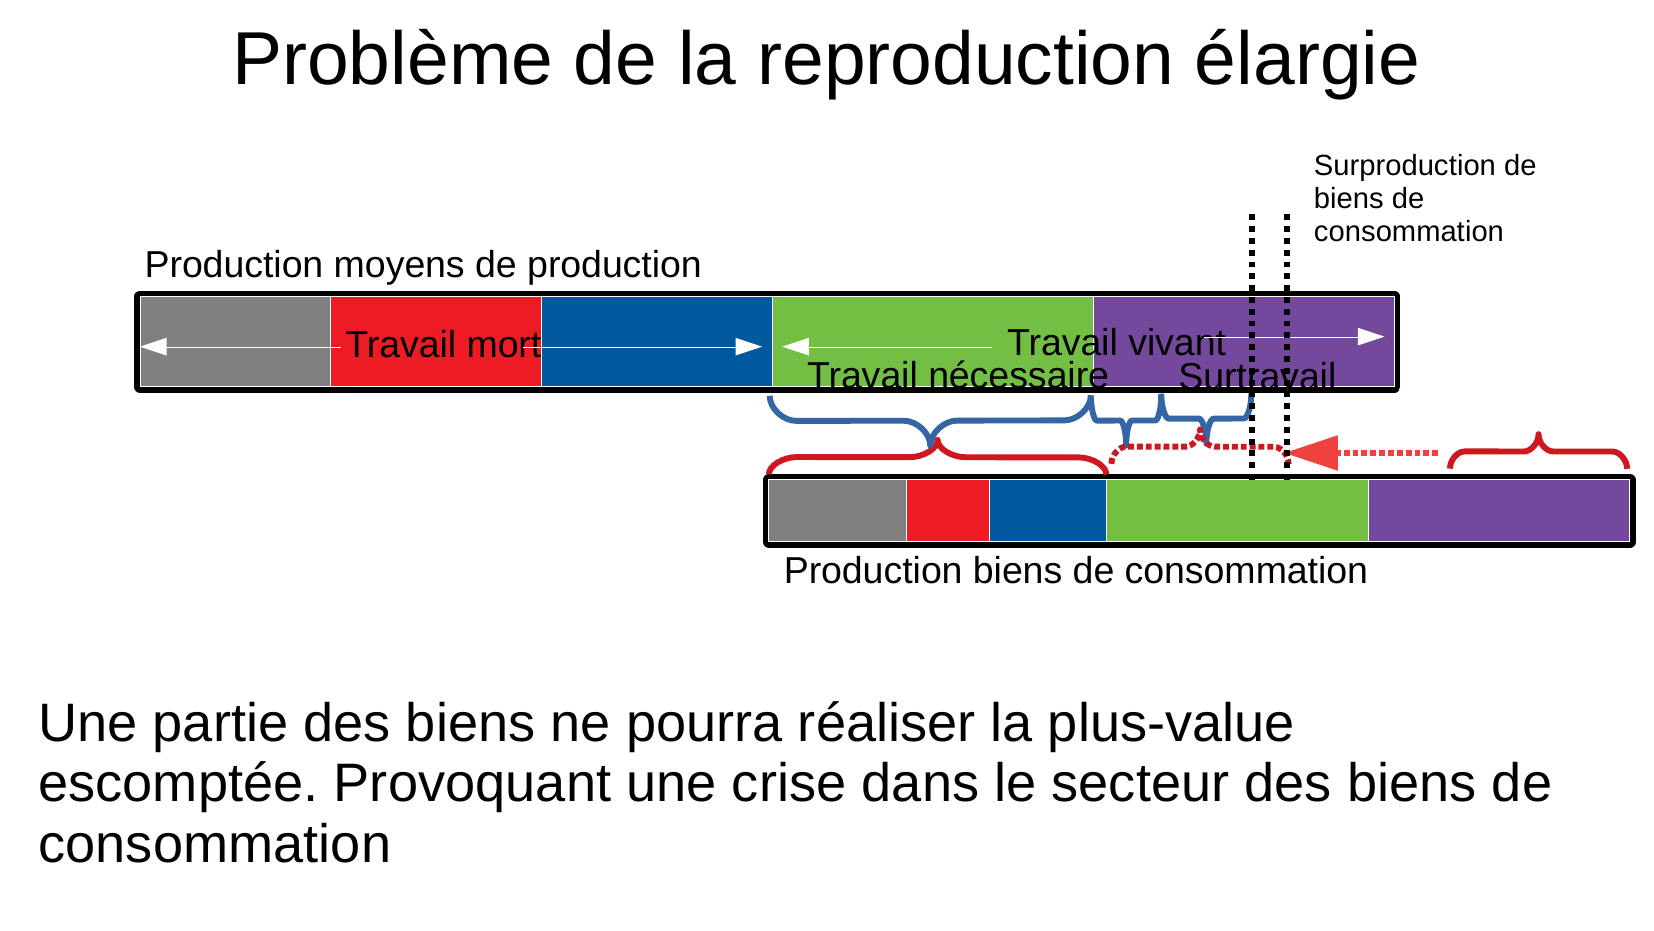

# Problème de la reproduction élargie
Surproduction de biens de consommation
Production moyens de production
Travail vivant
Travail mort
Travail nécessaire
Surtravail
Production biens de consommation
Une partie des biens ne pourra réaliser la plus-value escomptée. Provoquant une crise dans le secteur des biens de consommation